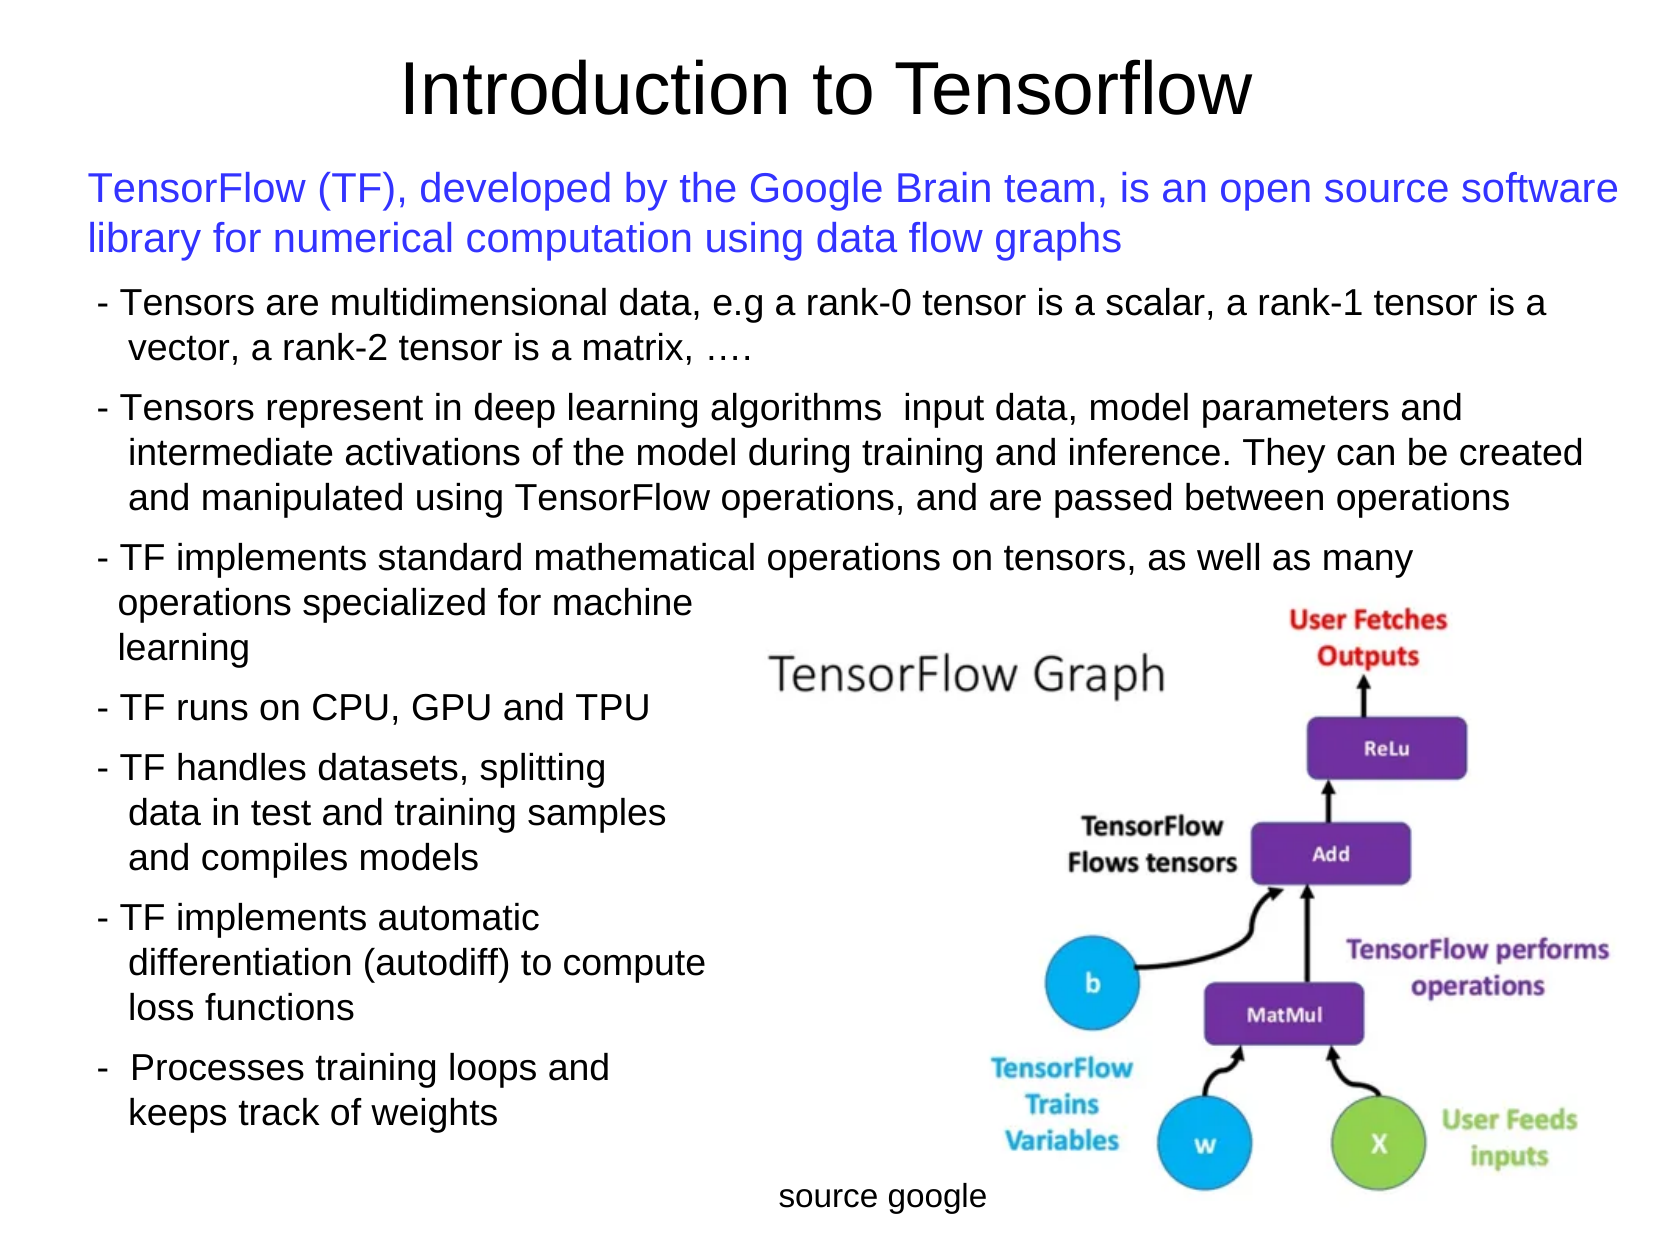

# Introduction to Tensorflow
TensorFlow (TF), developed by the Google Brain team, is an open source software
library for numerical computation using data flow graphs
 - Tensors are multidimensional data, e.g a rank-0 tensor is a scalar, a rank-1 tensor is a
 vector, a rank-2 tensor is a matrix, ….
 - Tensors represent in deep learning algorithms input data, model parameters and
 intermediate activations of the model during training and inference. They can be created
 and manipulated using TensorFlow operations, and are passed between operations
 - TF implements standard mathematical operations on tensors, as well as many
 operations specialized for machine
 learning
 - TF runs on CPU, GPU and TPU
 - TF handles datasets, splitting
 data in test and training samples
 and compiles models
 - TF implements automatic
 differentiation (autodiff) to compute
 loss functions
 - Processes training loops and
 keeps track of weights
source google